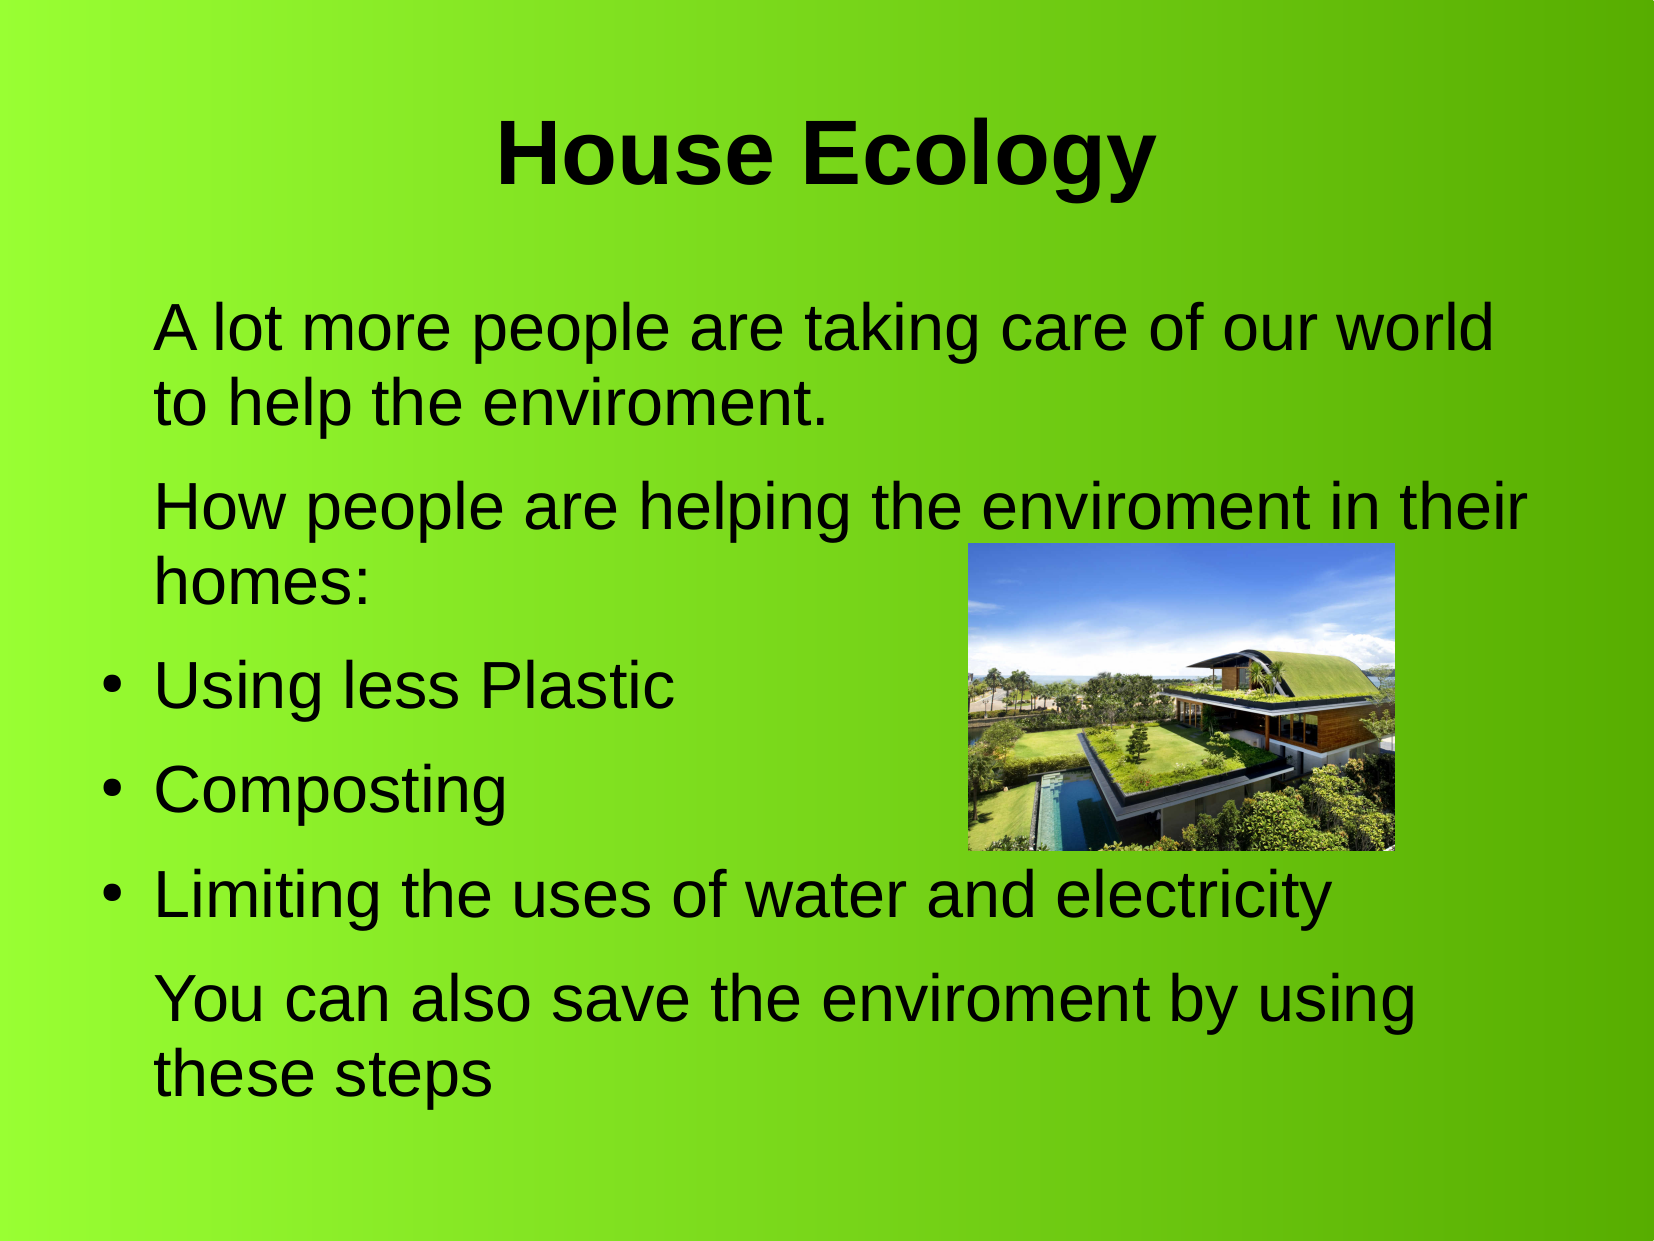

# House Ecology
A lot more people are taking care of our world to help the enviroment.
How people are helping the enviroment in their homes:
Using less Plastic
Composting
Limiting the uses of water and electricity
You can also save the enviroment by using these steps